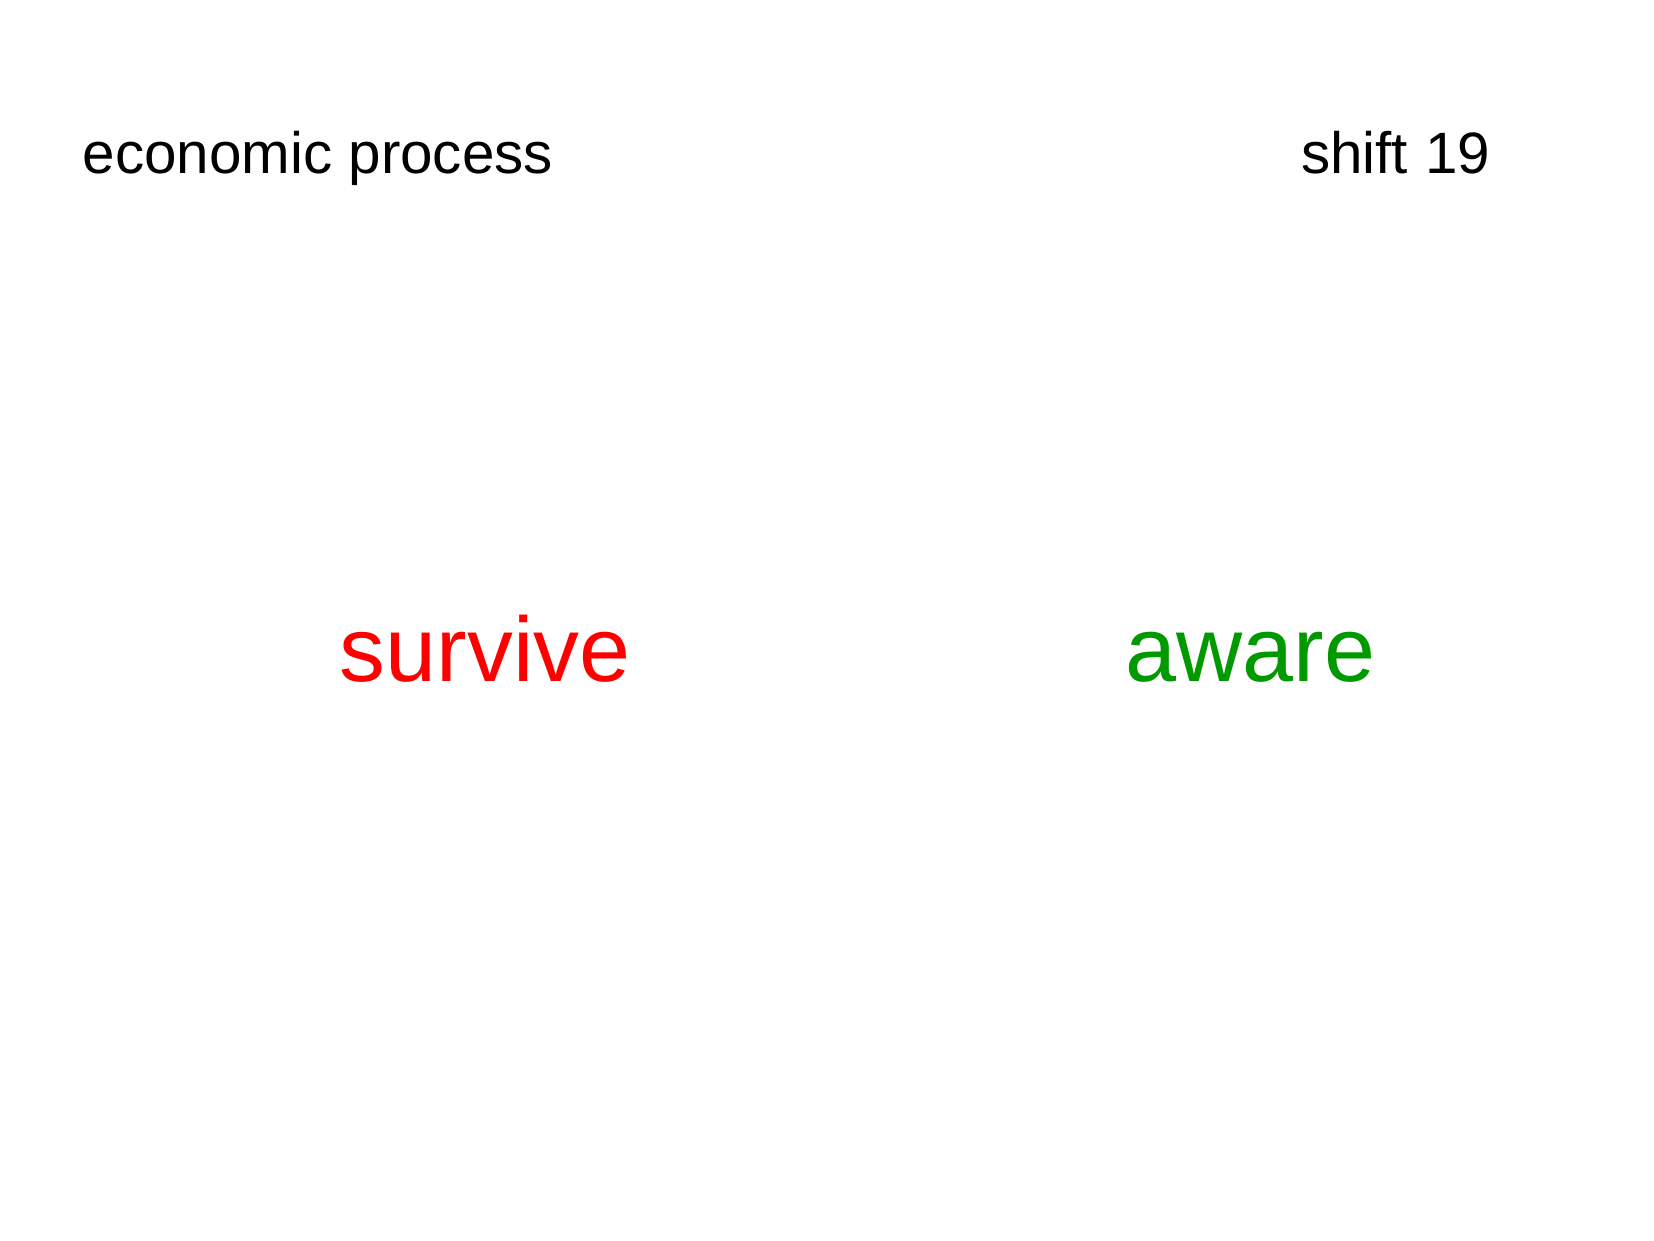

# economic process
shift
19
survive
aware